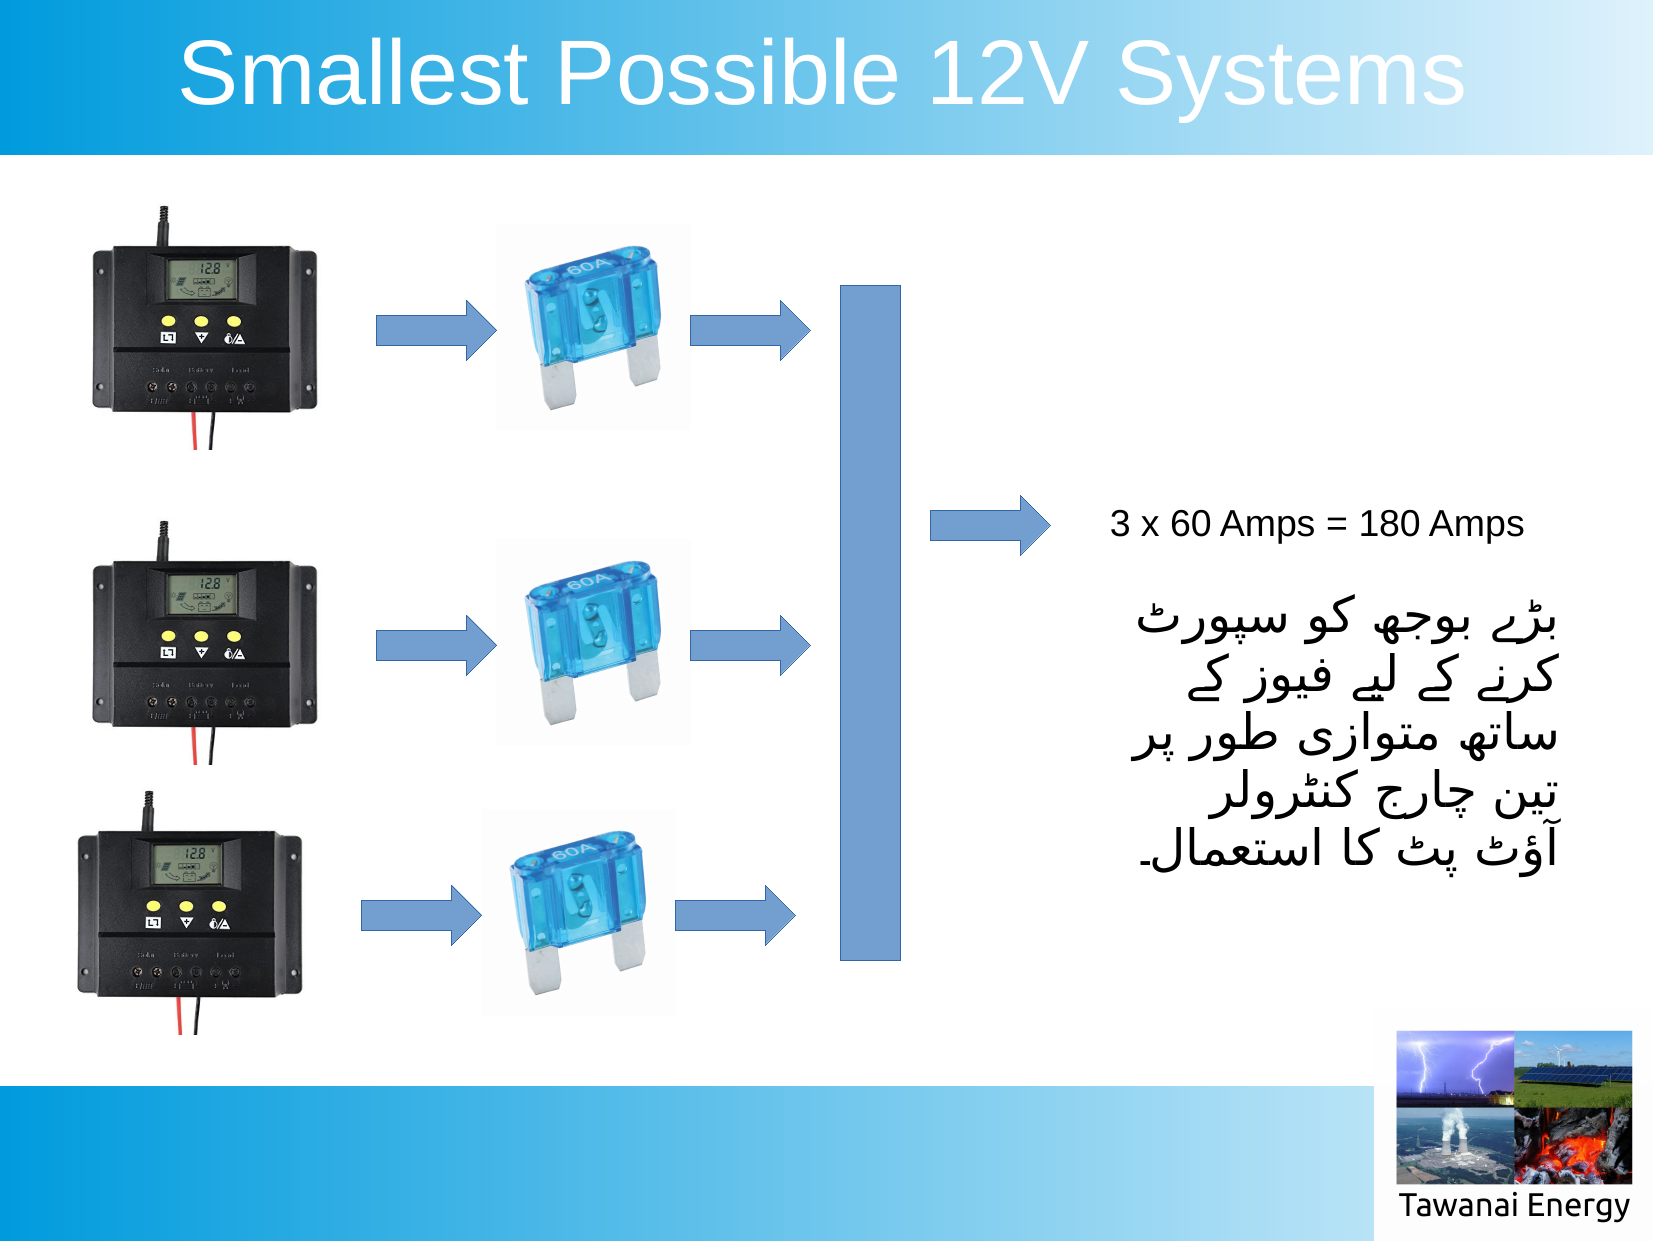

# Smallest Possible 12V Systems
3 x 60 Amps = 180 Amps
بڑے بوجھ کو سپورٹ کرنے کے لیے فیوز کے ساتھ متوازی طور پر تین چارج کنٹرولر آؤٹ پٹ کا استعمال۔